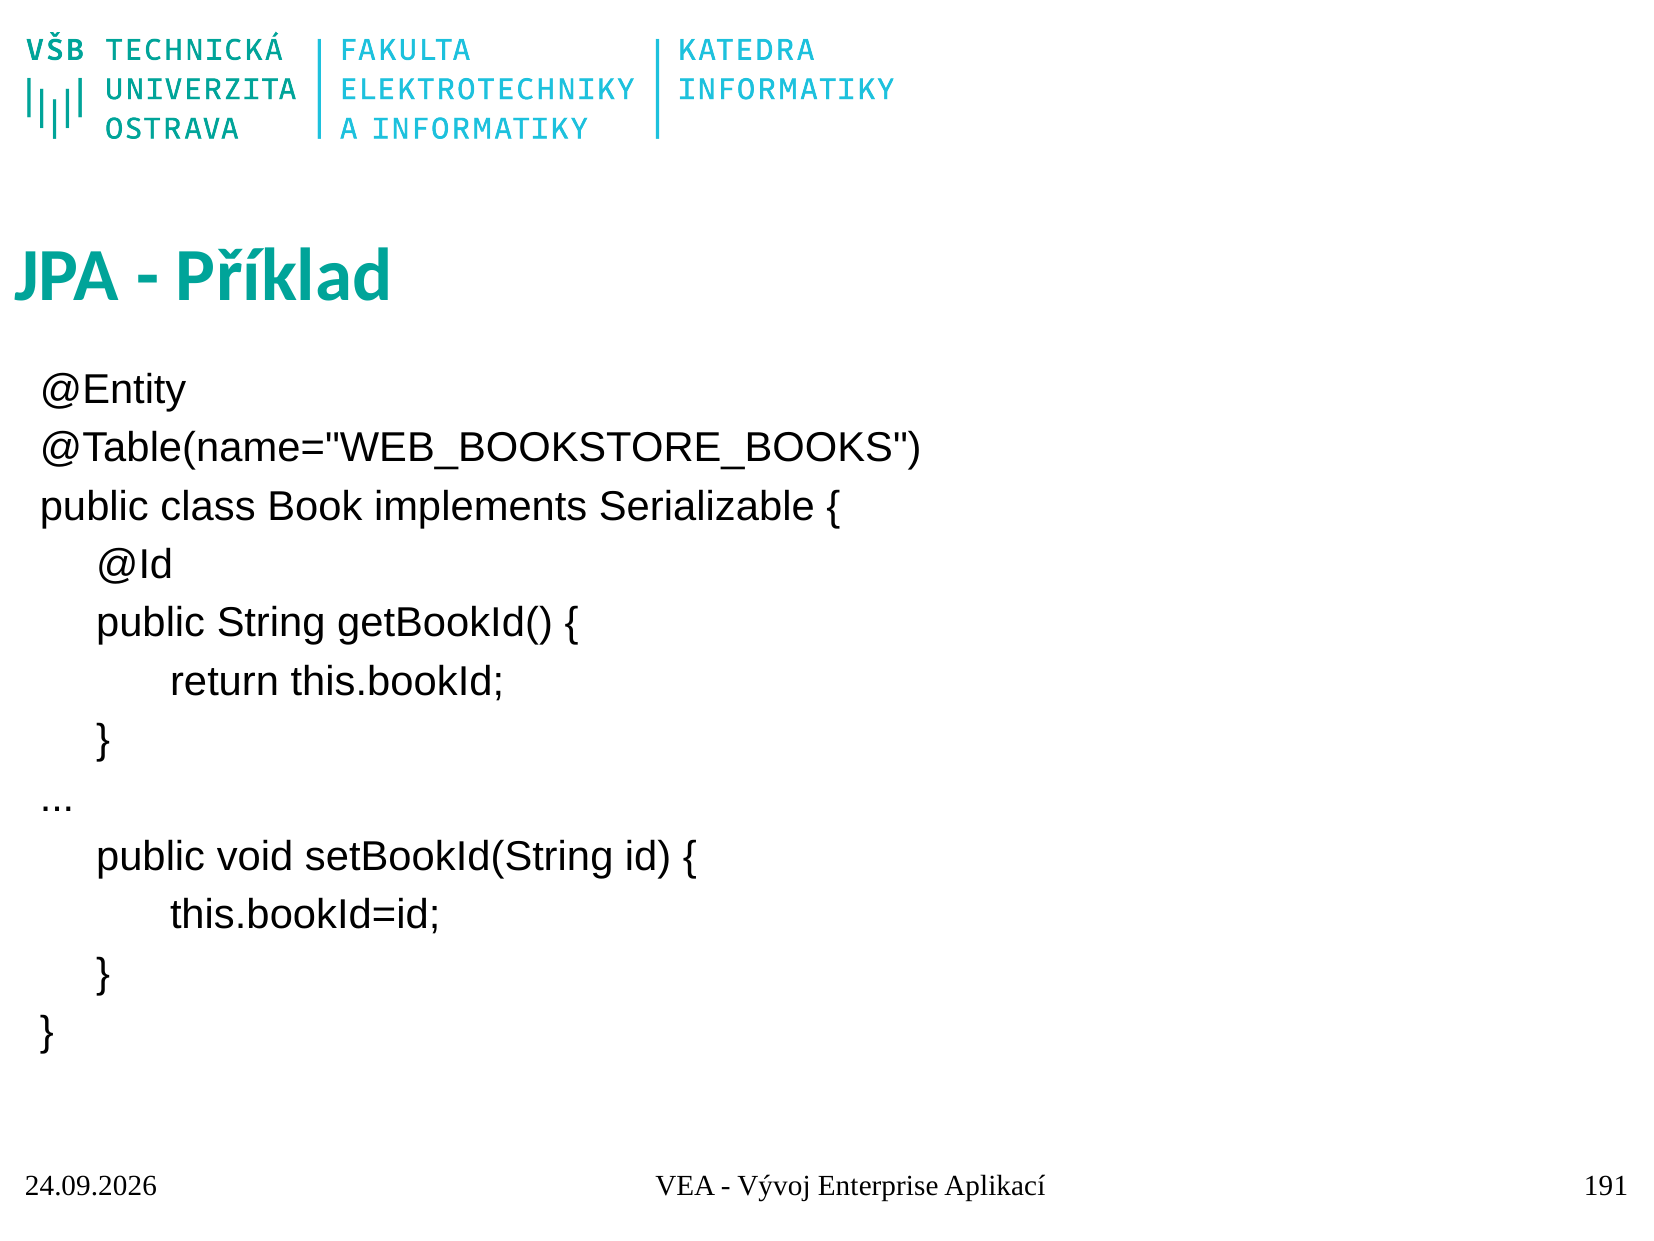

JPA - Příklad
# @Entity
@Table(name="WEB_BOOKSTORE_BOOKS")
public class Book implements Serializable {
	@Id
	public String getBookId() {
		return this.bookId;
	}
...
	public void setBookId(String id) {
		this.bookId=id;
	}
}
VEA - Vývoj Enterprise Aplikací
191